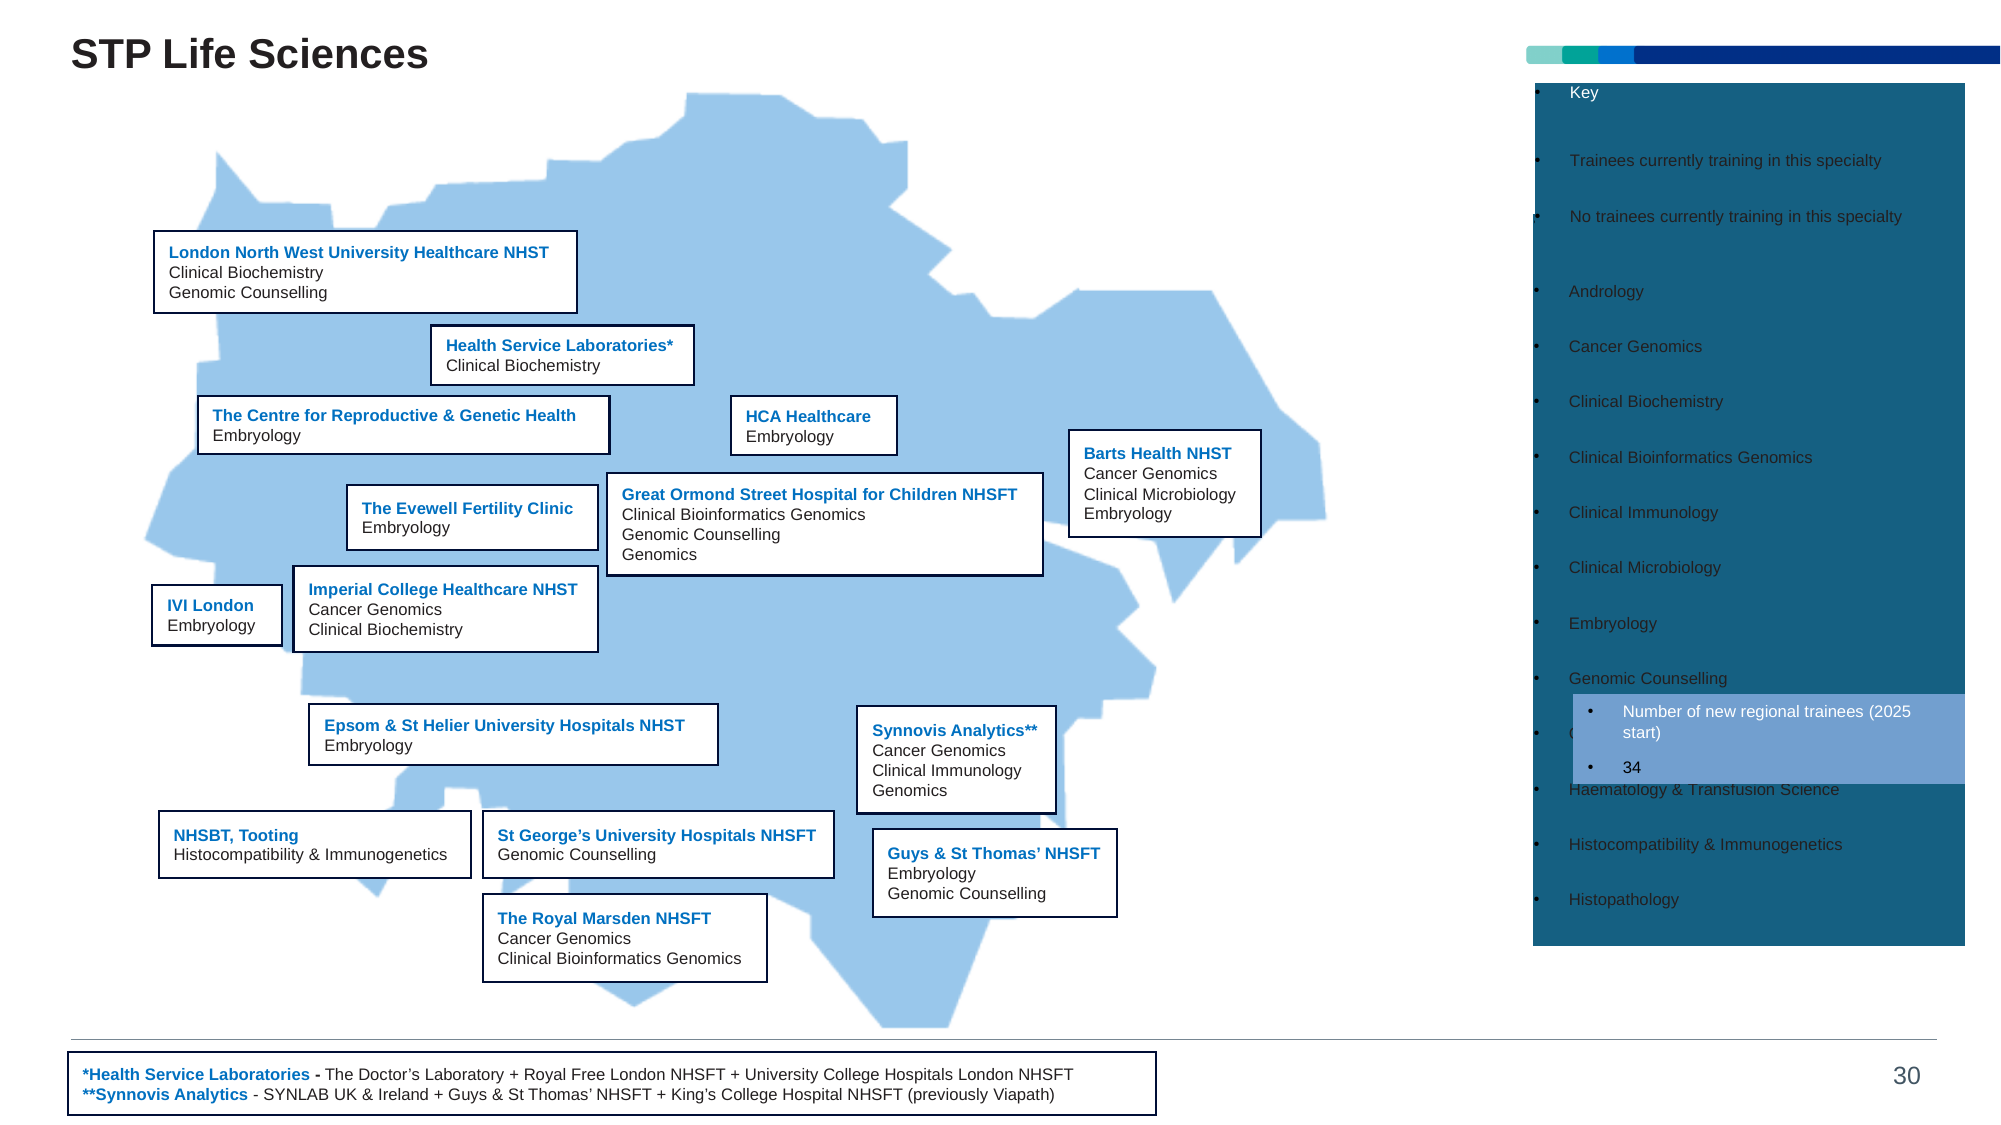

# STP Life Sciences
| Key | |
| --- | --- |
| Trainees currently training in this specialty | |
| No trainees currently training in this specialty | |
| Specialty | |
| --- | --- |
| Andrology | |
| Cancer Genomics | |
| Clinical Biochemistry | |
| Clinical Bioinformatics Genomics | |
| Clinical Immunology | |
| Clinical Microbiology | |
| Embryology | |
| Genomic Counselling | |
| Genomics | |
| Haematology & Transfusion Science | |
| Histocompatibility & Immunogenetics | |
| Histopathology | |
London North West University Healthcare NHST
Clinical Biochemistry
Genomic Counselling
Health Service Laboratories*
Clinical Biochemistry
The Centre for Reproductive & Genetic Health
Embryology
HCA Healthcare
Embryology
Barts Health NHST
Cancer Genomics
Clinical Microbiology
Embryology
Great Ormond Street Hospital for Children NHSFT
Clinical Bioinformatics Genomics
Genomic Counselling
Genomics
The Evewell Fertility Clinic
Embryology
Imperial College Healthcare NHST
Cancer Genomics
Clinical Biochemistry
IVI London
Embryology
| Number of new regional trainees (2025 start) |
| --- |
| 34 |
Epsom & St Helier University Hospitals NHST
Embryology
Synnovis Analytics**
Cancer Genomics
Clinical Immunology
Genomics
NHSBT, Tooting
Histocompatibility & Immunogenetics
St George’s University Hospitals NHSFT
Genomic Counselling
Guys & St Thomas’ NHSFT
Embryology
Genomic Counselling
The Royal Marsden NHSFT
Cancer Genomics
Clinical Bioinformatics Genomics
*Health Service Laboratories - The Doctor’s Laboratory + Royal Free London NHSFT + University College Hospitals London NHSFT
**Synnovis Analytics - SYNLAB UK & Ireland + Guys & St Thomas’ NHSFT + King’s College Hospital NHSFT (previously Viapath)